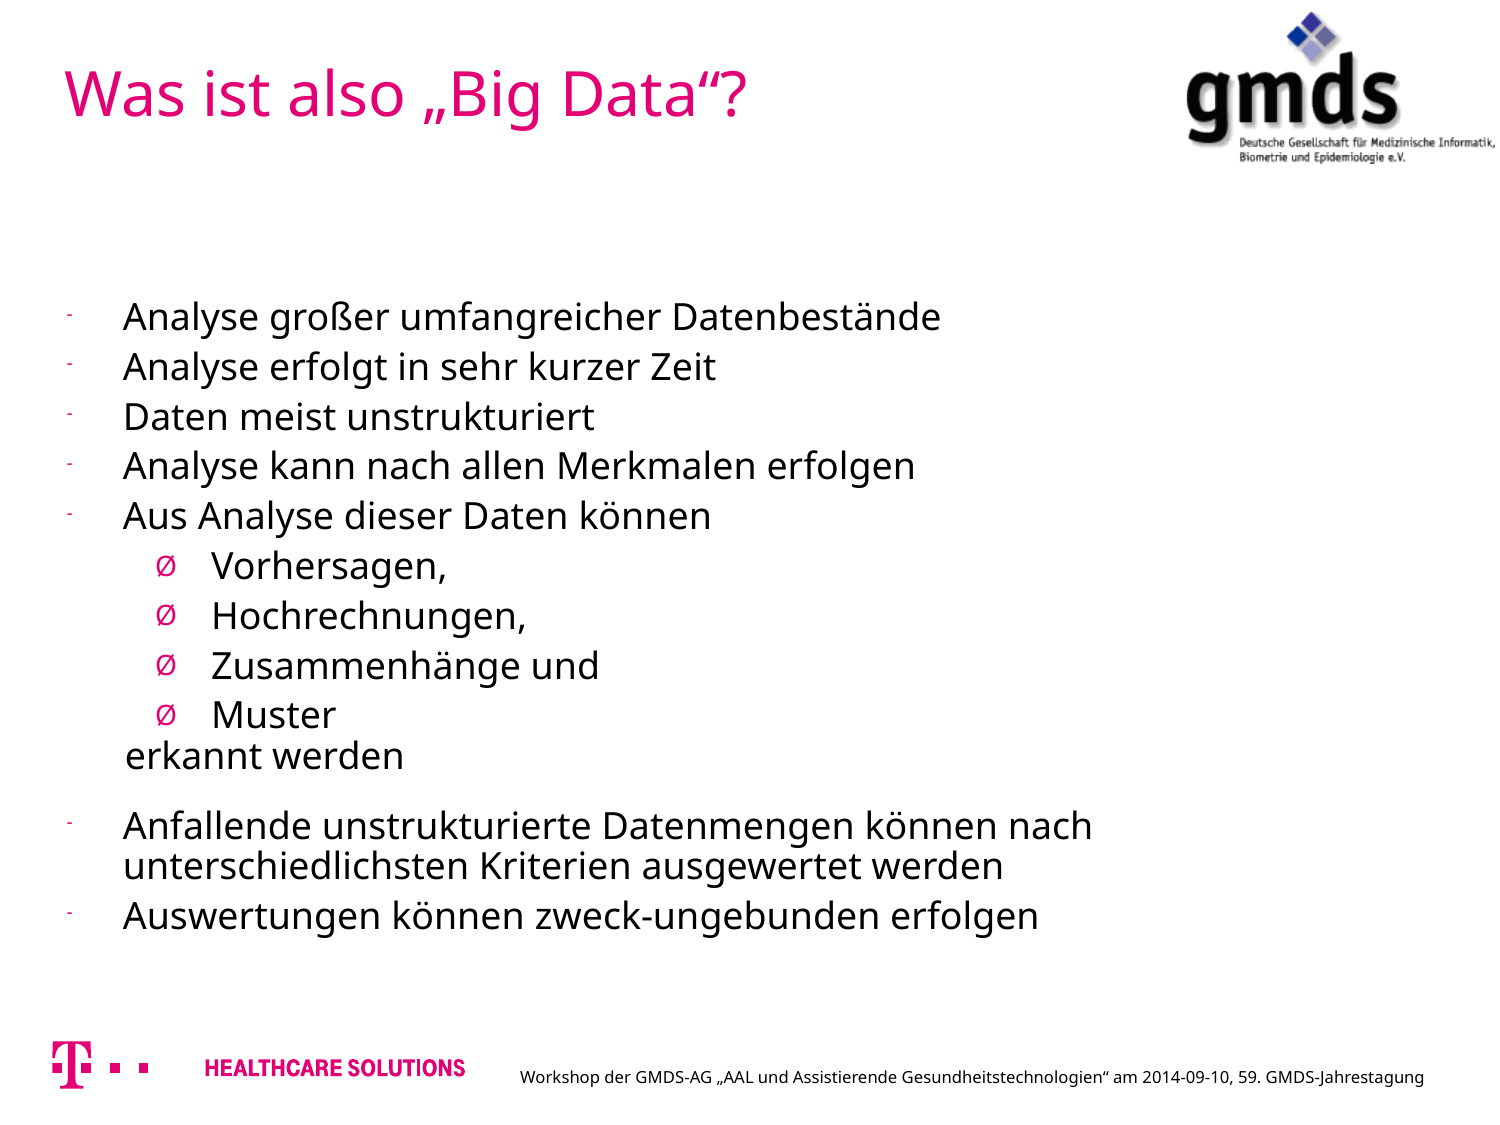

# Was ist also „Big Data“?
Analyse großer umfangreicher Datenbestände
Analyse erfolgt in sehr kurzer Zeit
Daten meist unstrukturiert
Analyse kann nach allen Merkmalen erfolgen
Aus Analyse dieser Daten können
Vorhersagen,
Hochrechnungen,
Zusammenhänge und
Muster
erkannt werden
Anfallende unstrukturierte Datenmengen können nach unterschiedlichsten Kriterien ausgewertet werden
Auswertungen können zweck-ungebunden erfolgen
Workshop der GMDS-AG „AAL und Assistierende Gesundheitstechnologien“ am 2014-09-10, 59. GMDS-Jahrestagung